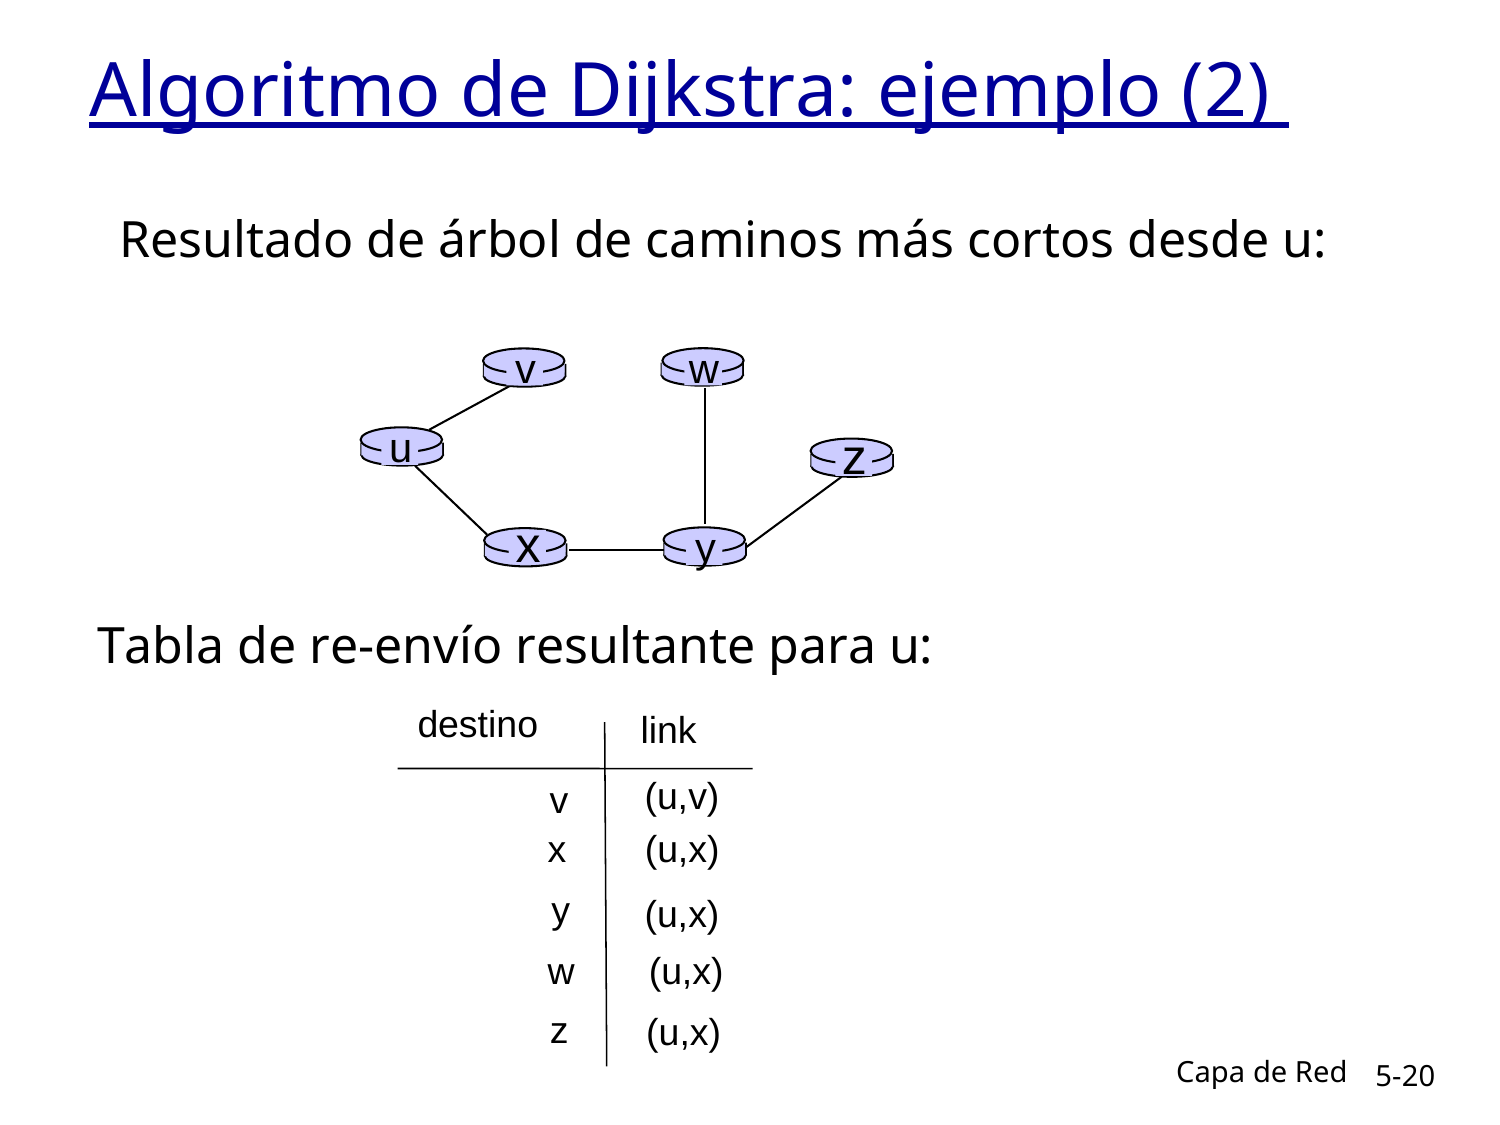

# Algoritmo de Dijkstra: ejemplo (2)
Resultado de árbol de caminos más cortos desde u:
v
w
u
z
x
y
Tabla de re-envío resultante para u:
destino
link
(u,v)
v
(u,x)
x
y
(u,x)
(u,x)
w
z
(u,x)